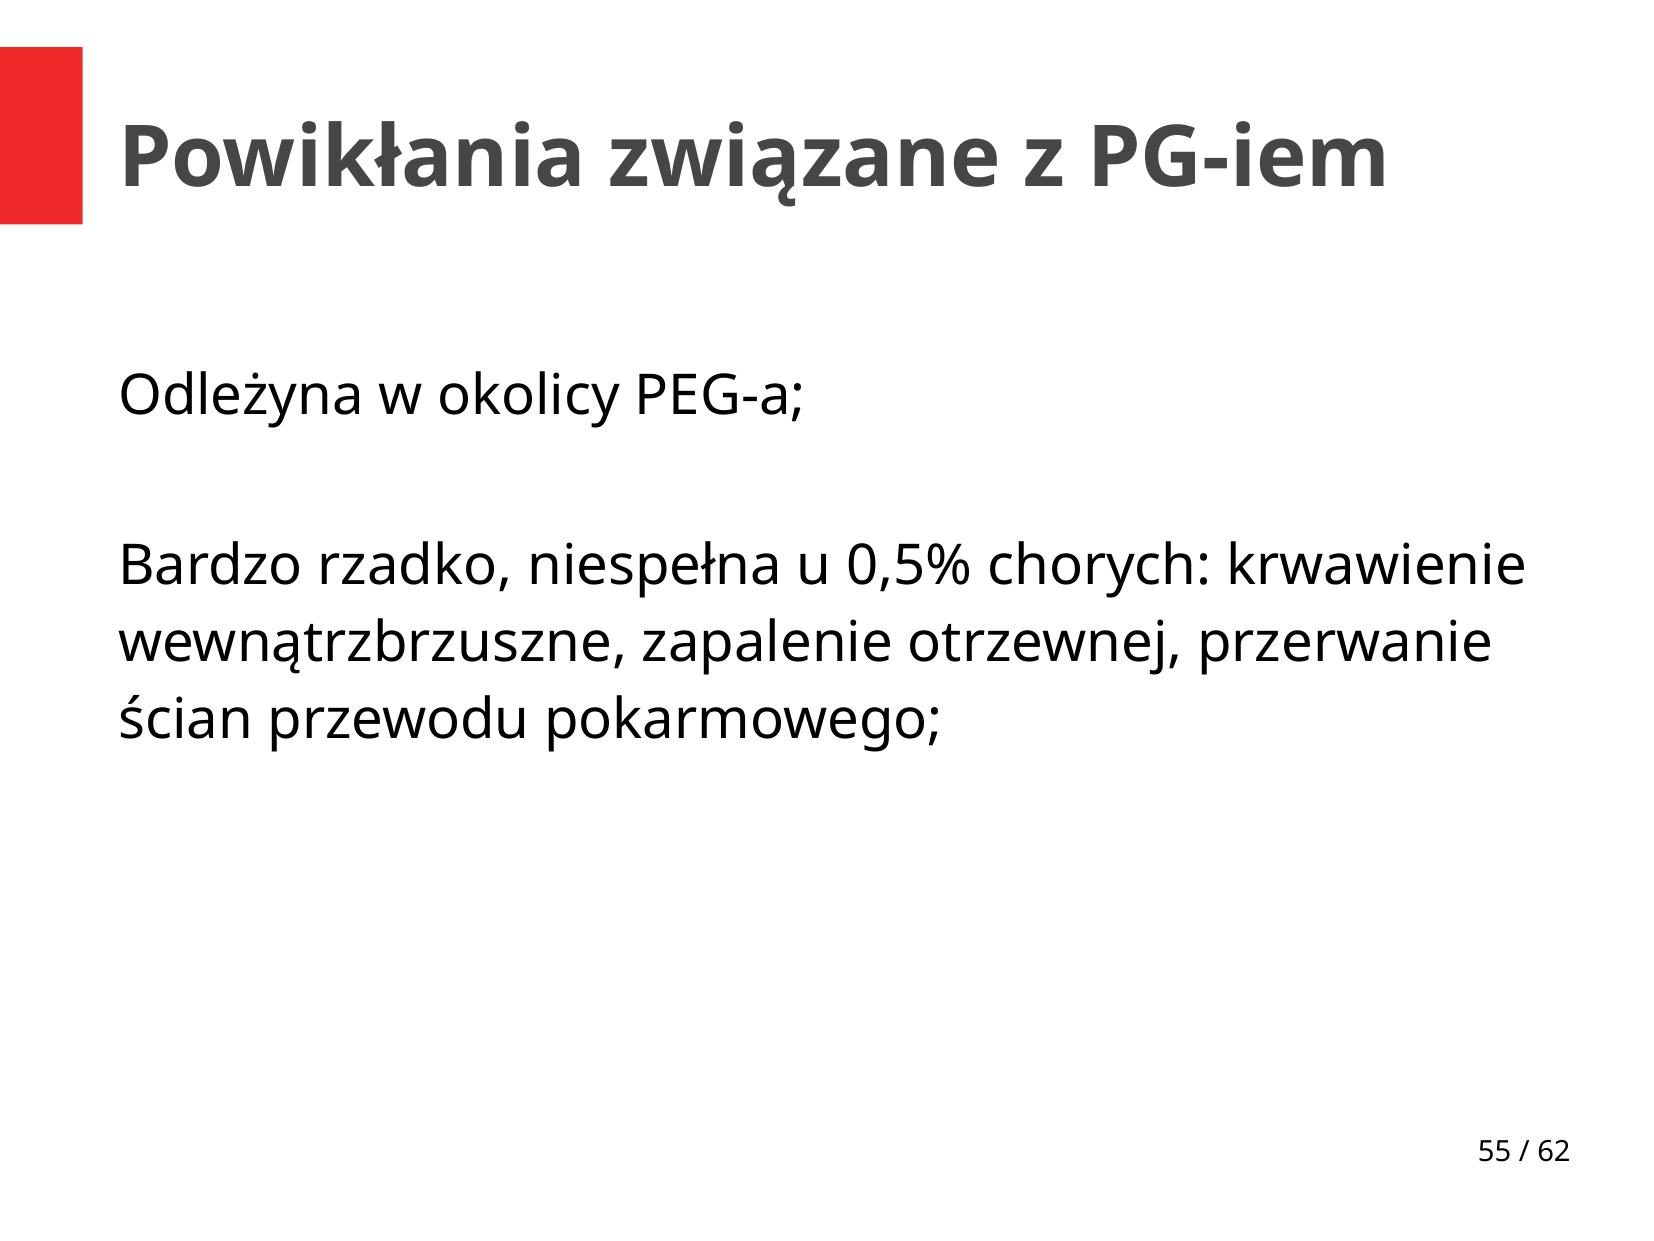

# Powikłania związane z PG-iem
Odleżyna w okolicy PEG-a;
Bardzo rzadko, niespełna u 0,5% chorych: krwawienie wewnątrzbrzuszne, zapalenie otrzewnej, przerwanie ścian przewodu pokarmowego;
55